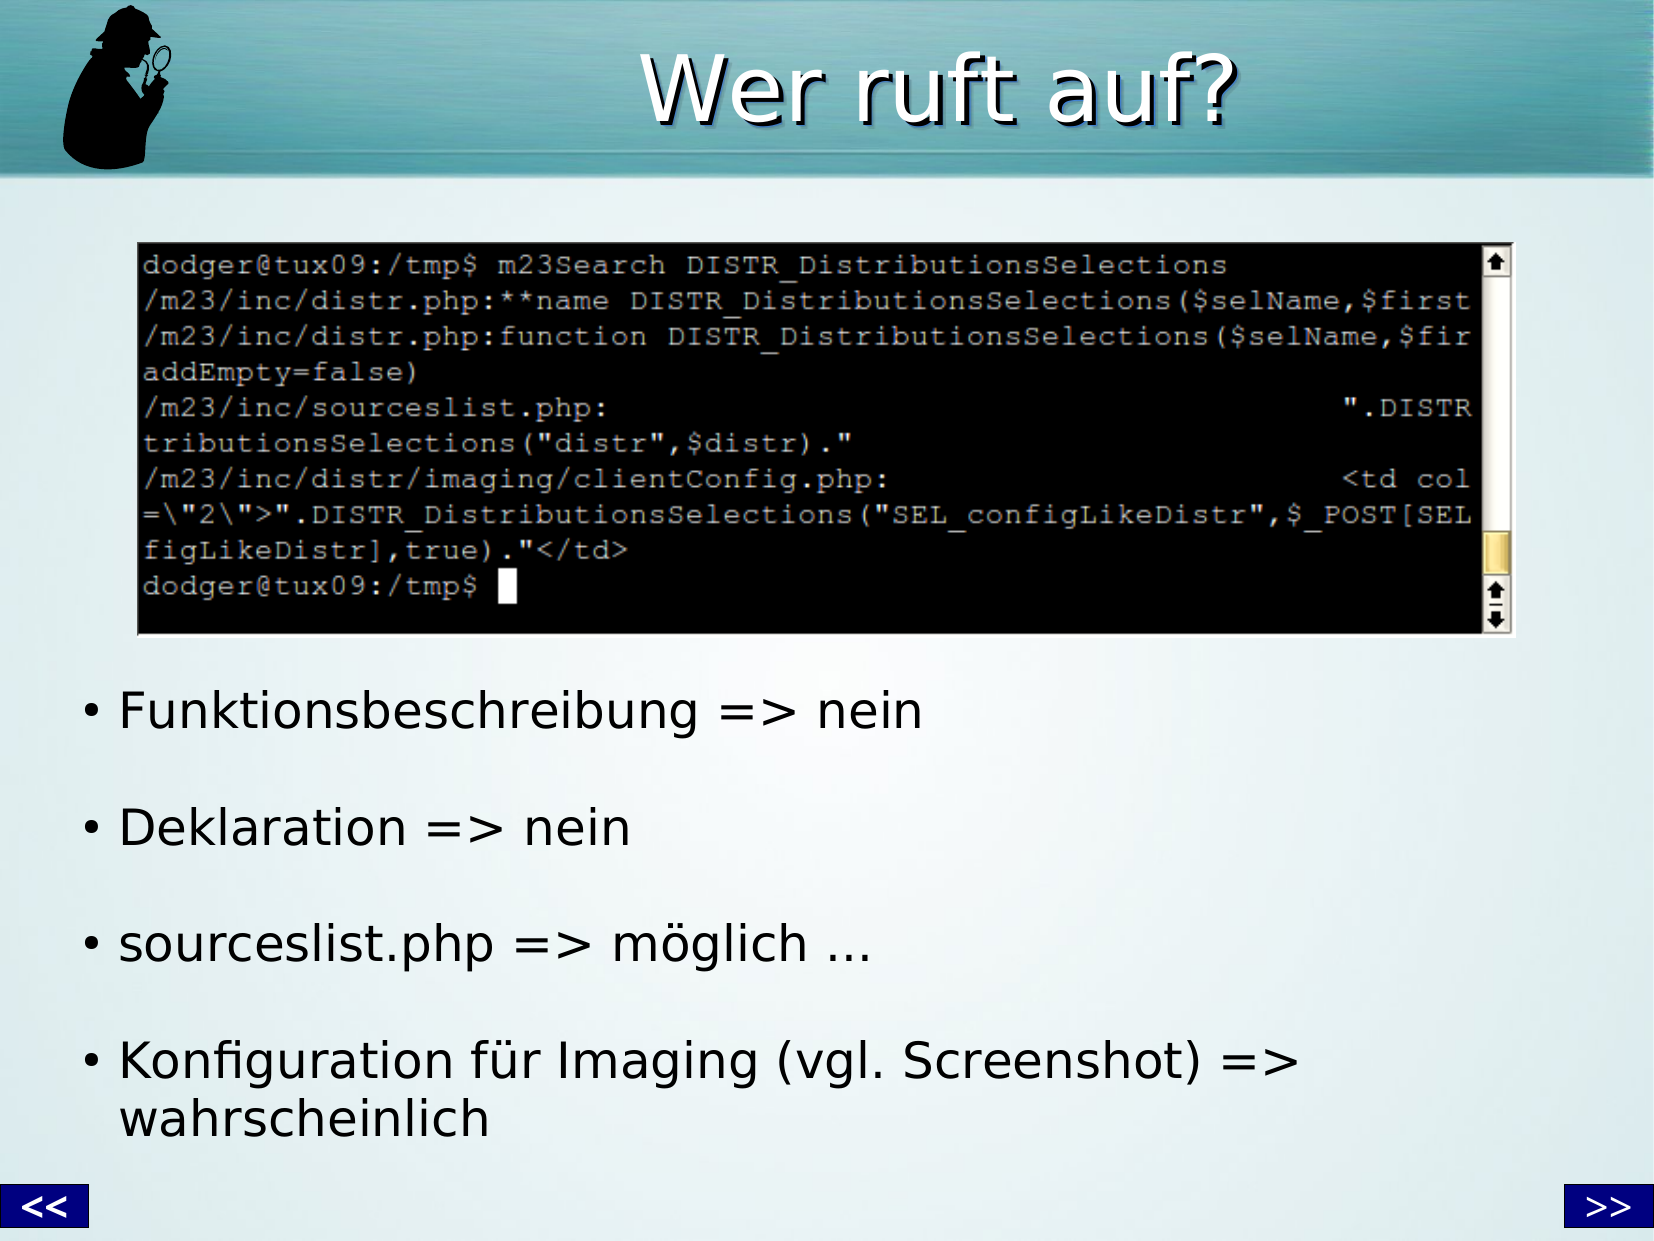

# Wer ruft auf?
Funktionsbeschreibung => nein
Deklaration => nein
sourceslist.php => möglich ...
Konfiguration für Imaging (vgl. Screenshot) => wahrscheinlich